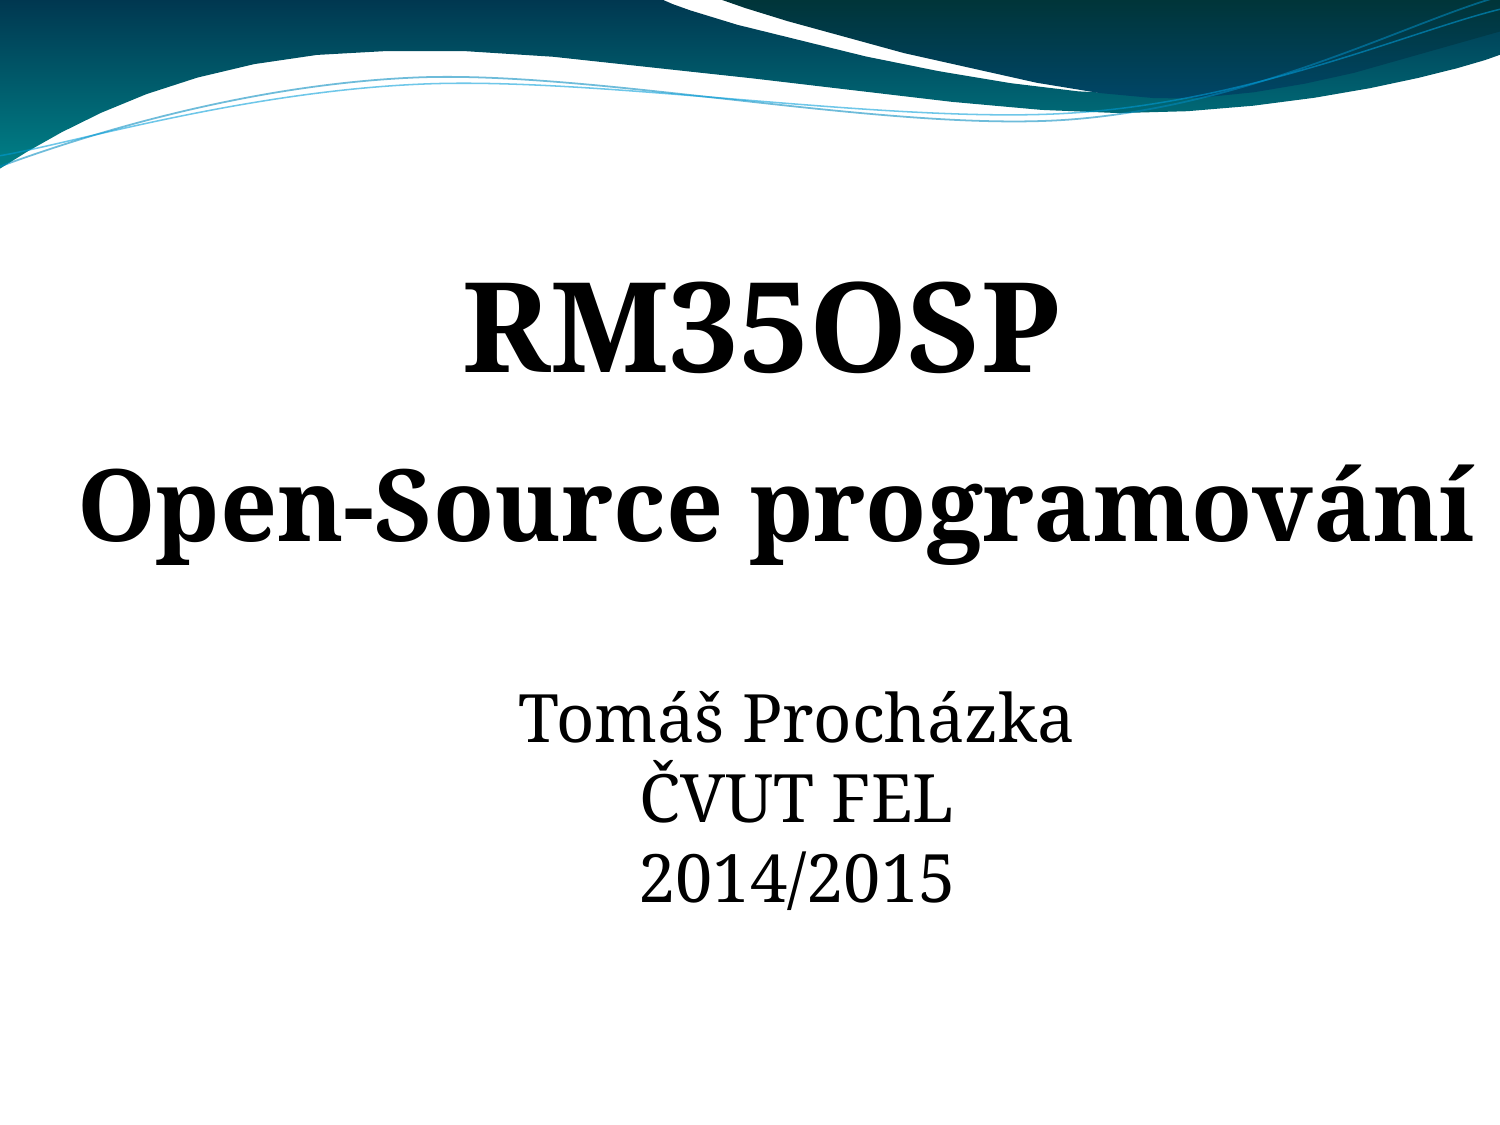

RM35OSP
Open-Source programování
Tomáš Procházka
ČVUT FEL
2014/2015